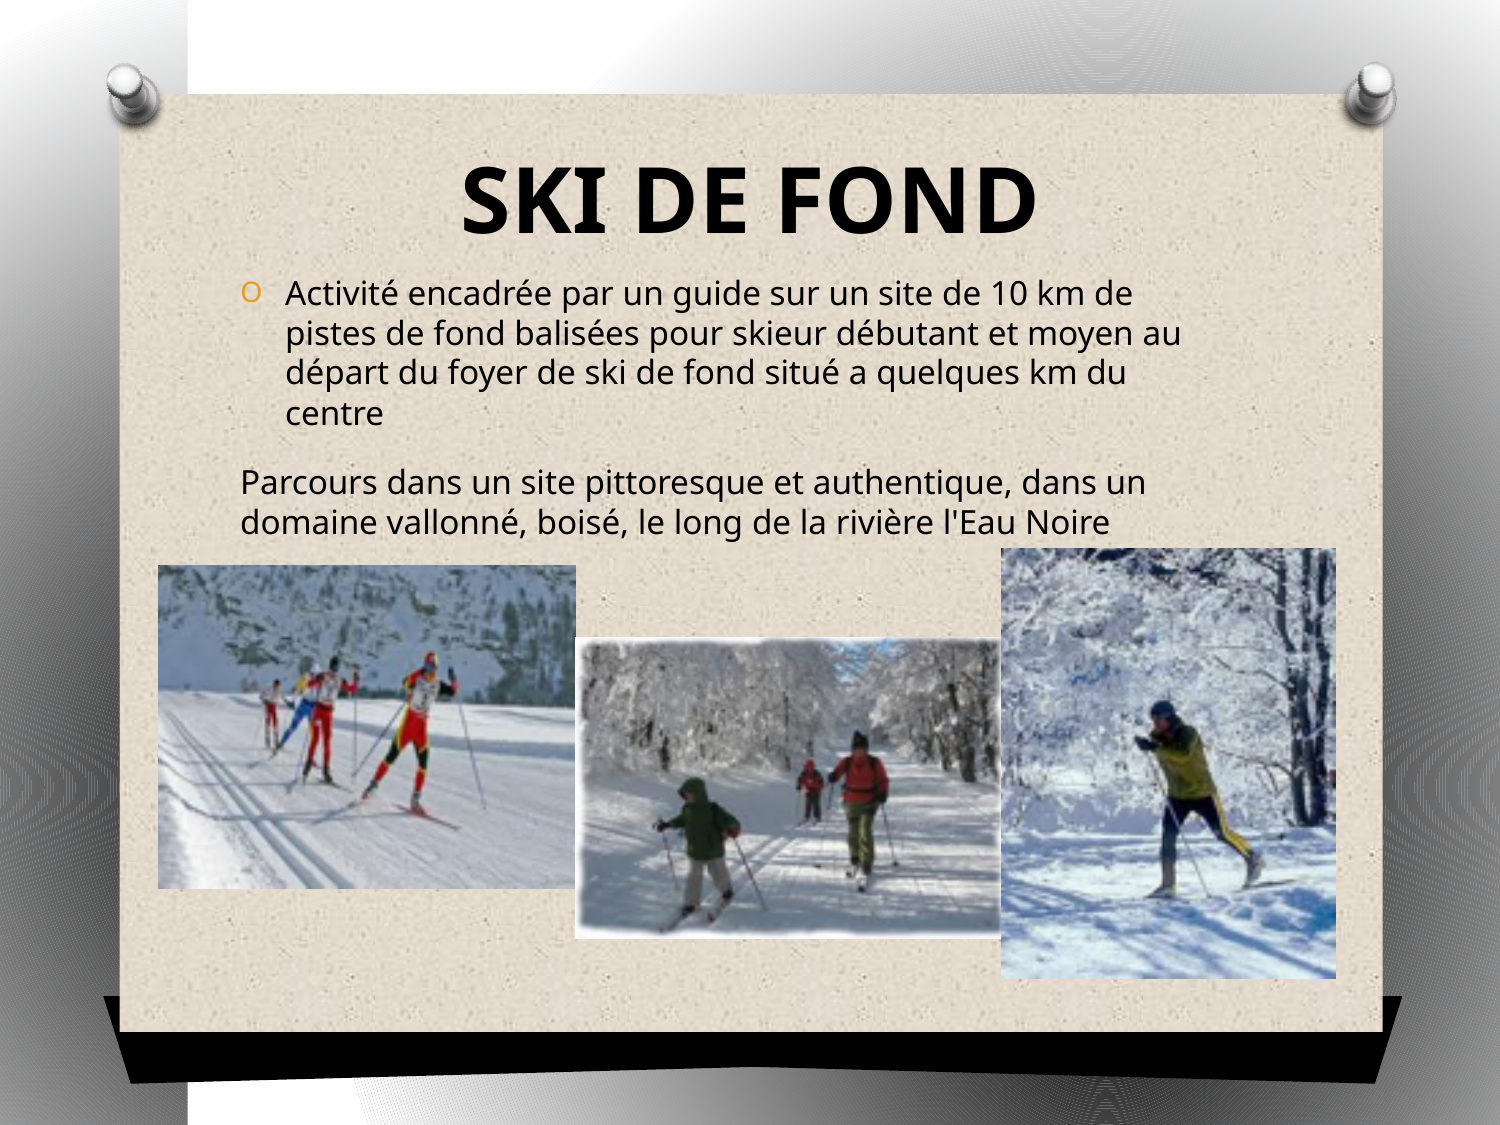

# SKI DE FOND
Activité encadrée par un guide sur un site de 10 km de pistes de fond balisées pour skieur débutant et moyen au départ du foyer de ski de fond situé a quelques km du centre
Parcours dans un site pittoresque et authentique, dans un domaine vallonné, boisé, le long de la rivière l'Eau Noire